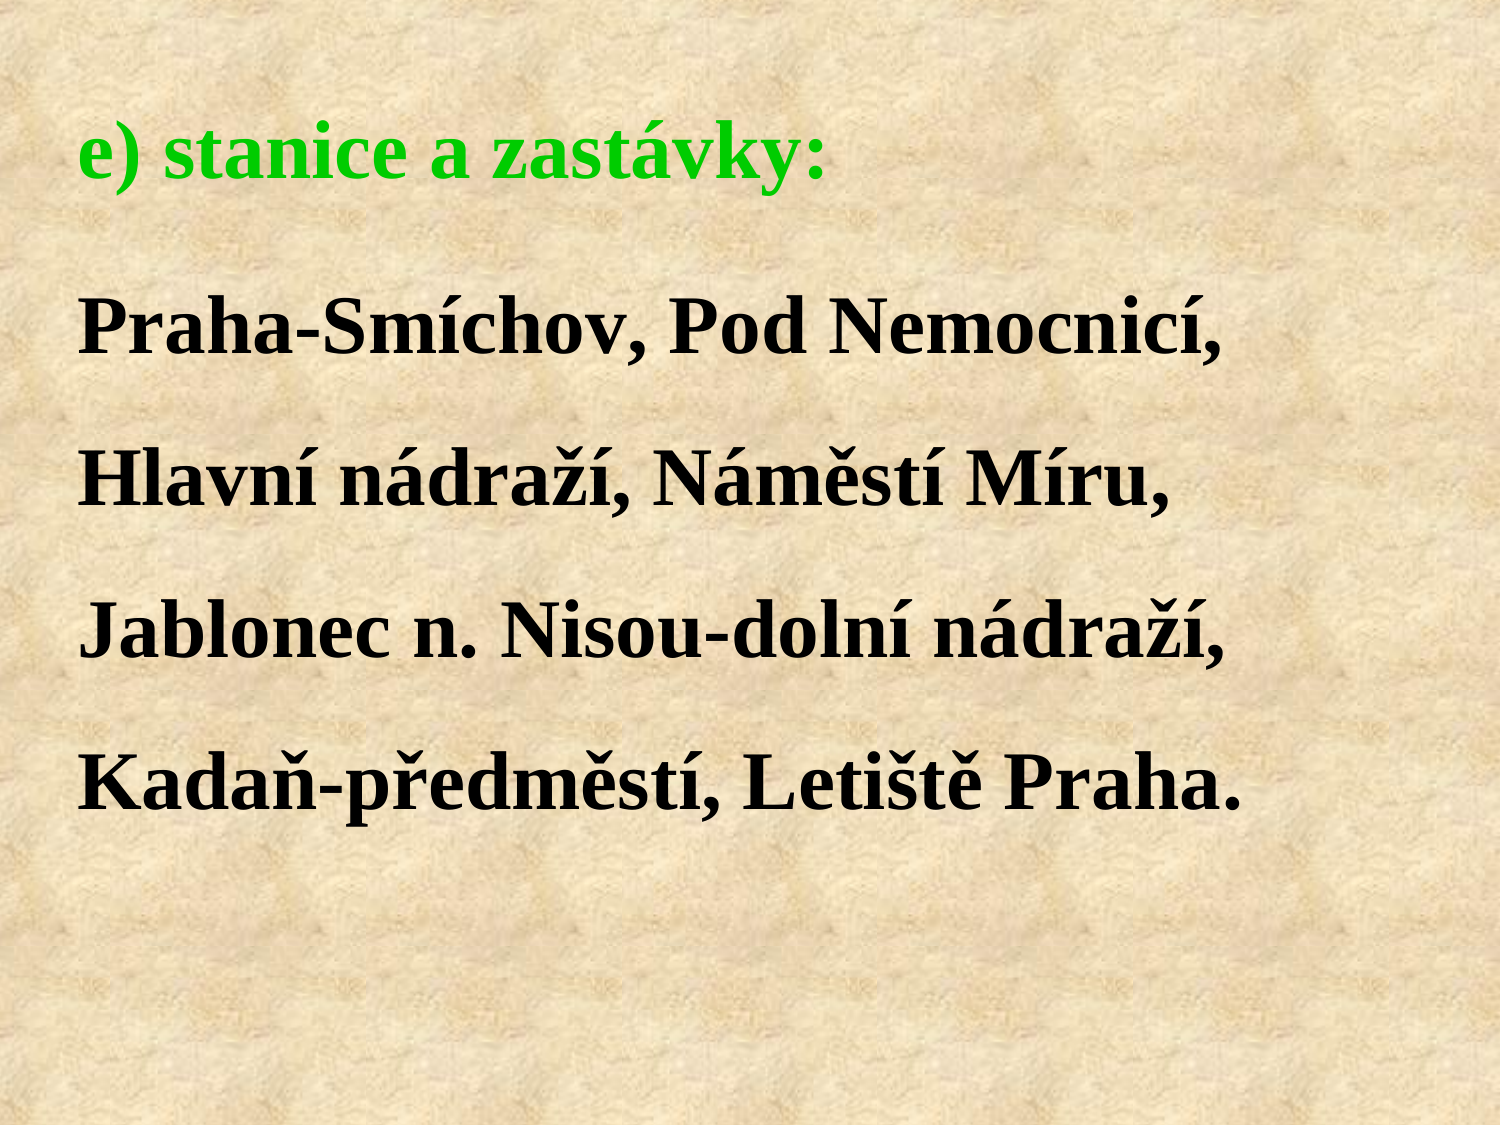

e) stanice a zastávky:
 Praha-Smíchov, Pod Nemocnicí,
 Hlavní nádraží, Náměstí Míru,
 Jablonec n. Nisou-dolní nádraží,
 Kadaň-předměstí, Letiště Praha.